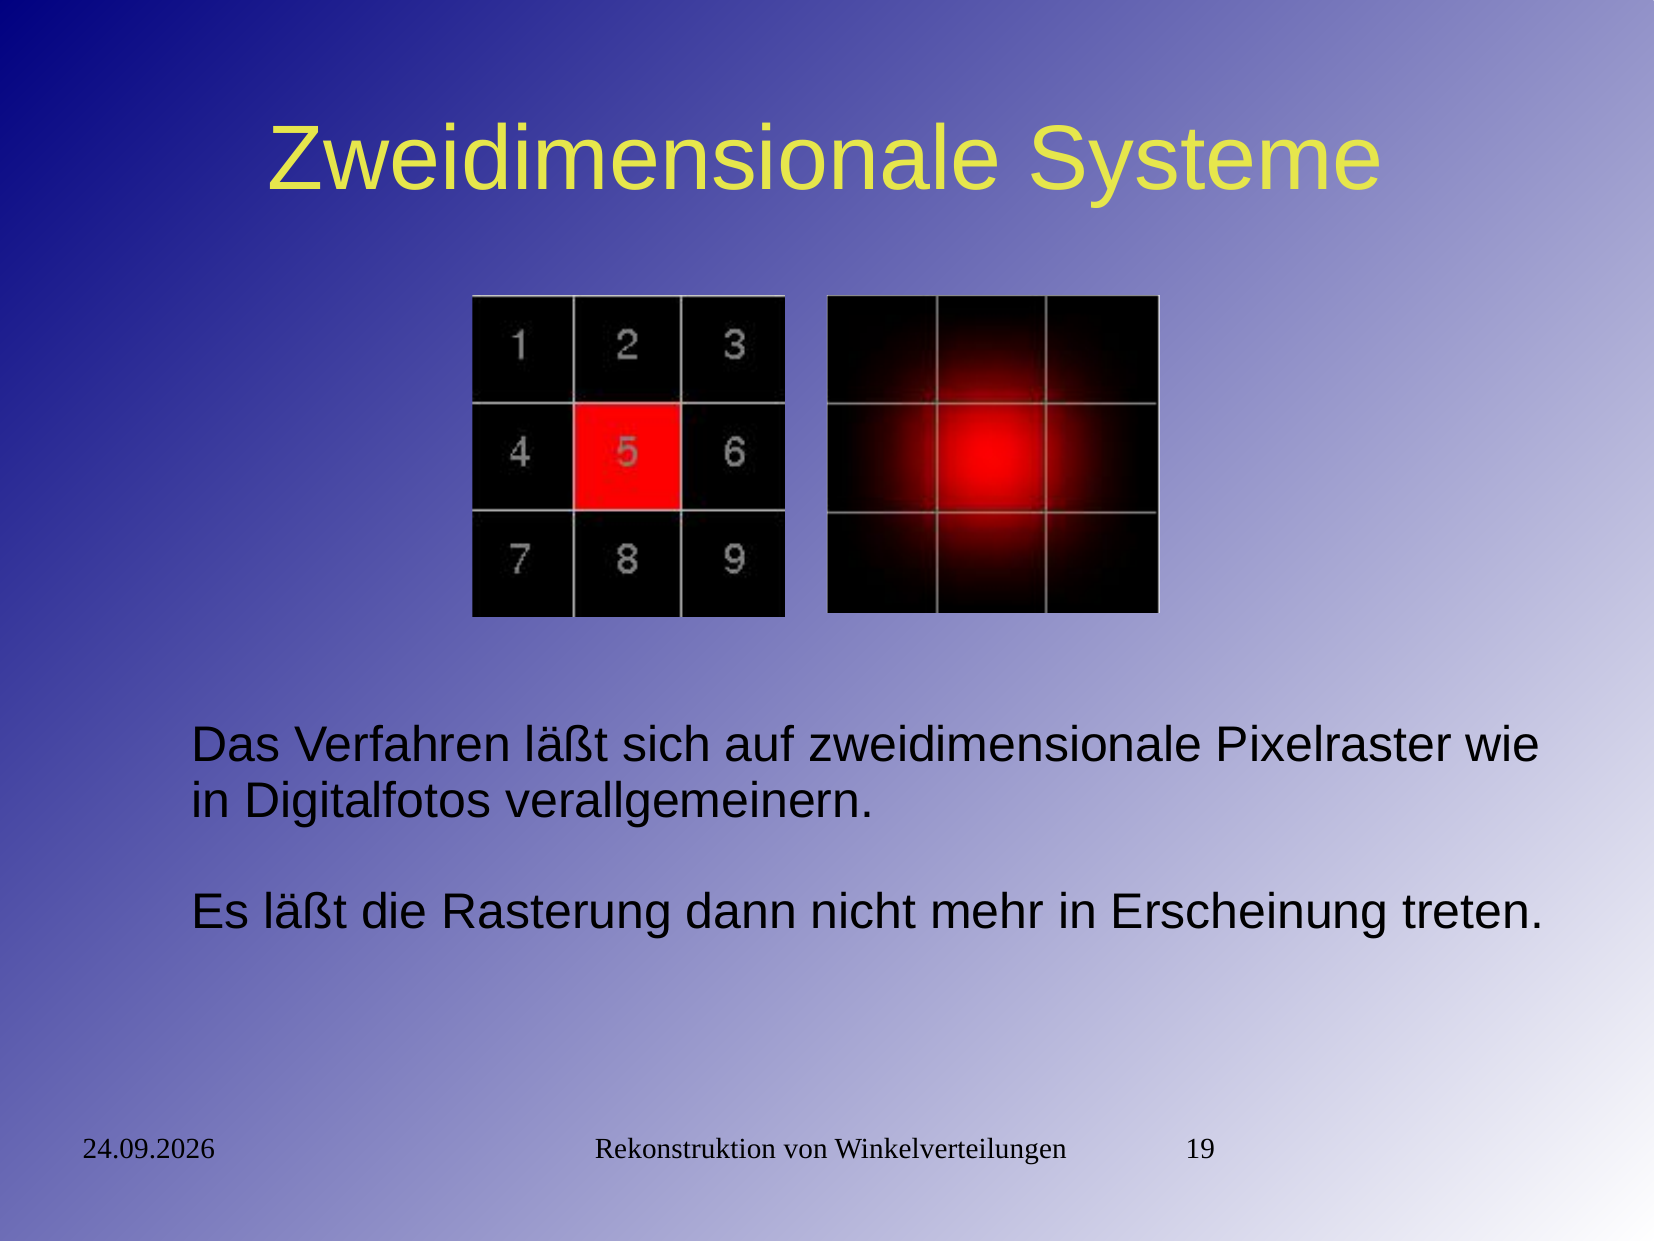

# Zweidimensionale Systeme
Das Verfahren läßt sich auf zweidimensionale Pixelraster wie in Digitalfotos verallgemeinern.
Es läßt die Rasterung dann nicht mehr in Erscheinung treten.
 Rekonstruktion von Winkelverteilungen